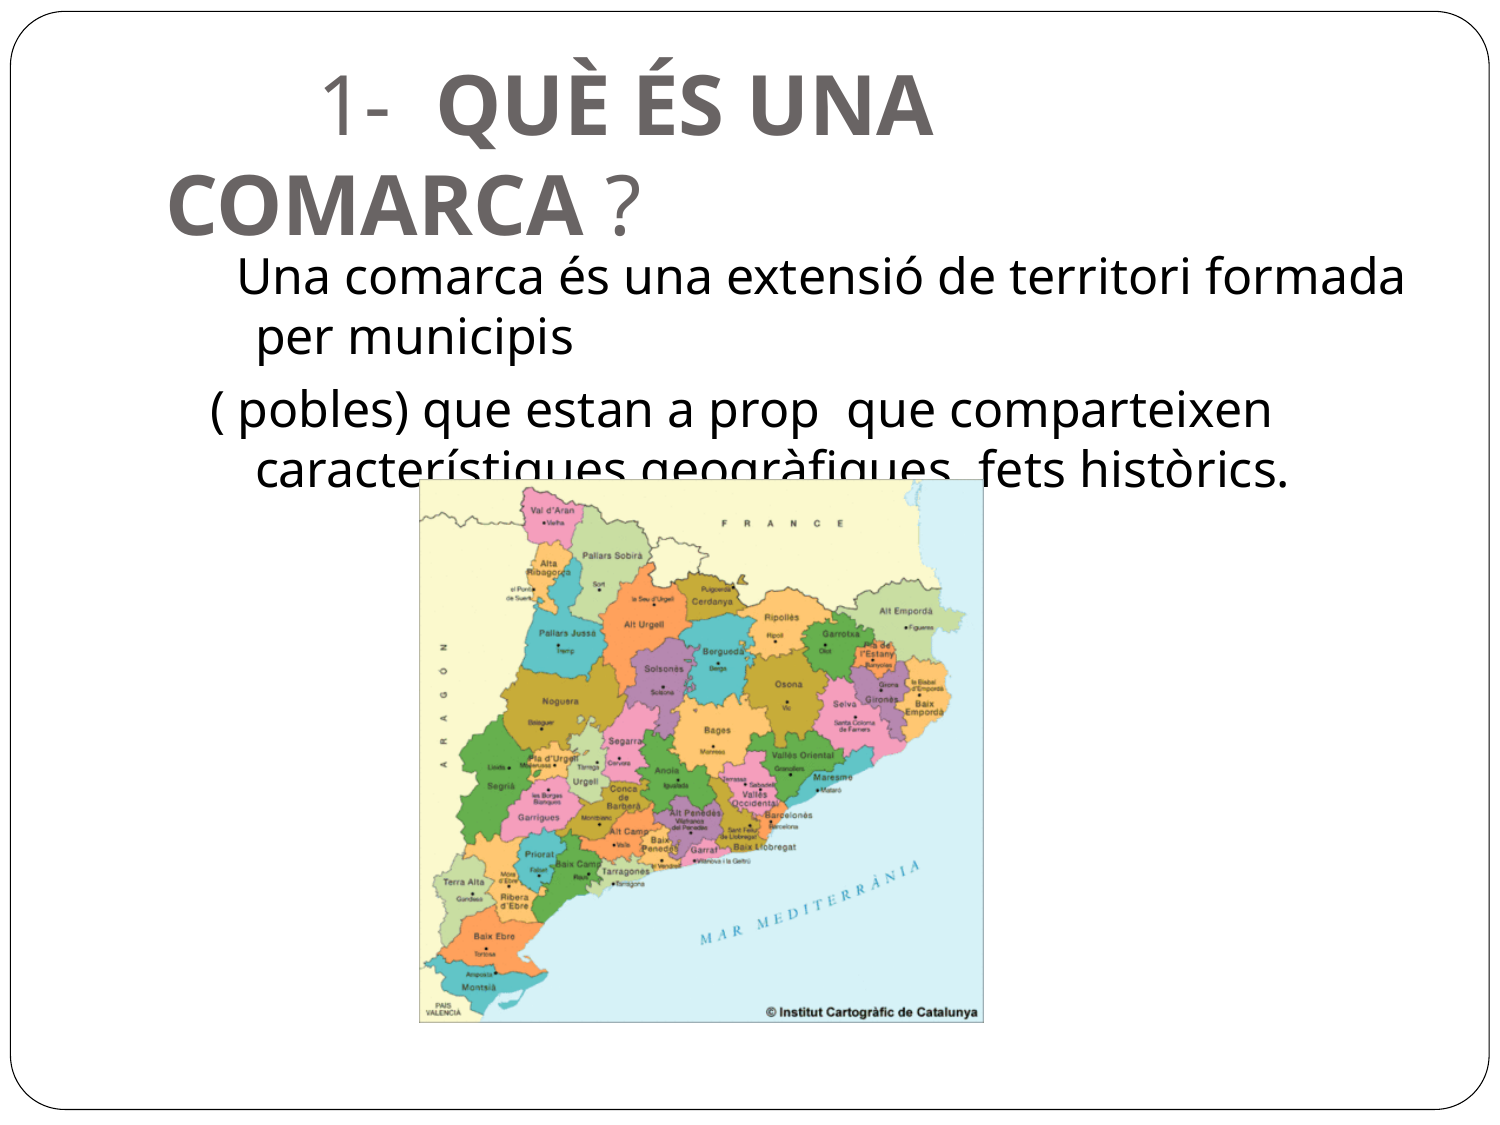

# 1- QUÈ ÉS UNA COMARCA ?
 Una comarca és una extensió de territori formada per municipis
( pobles) que estan a prop que comparteixen característiques geogràfiques, fets històrics.